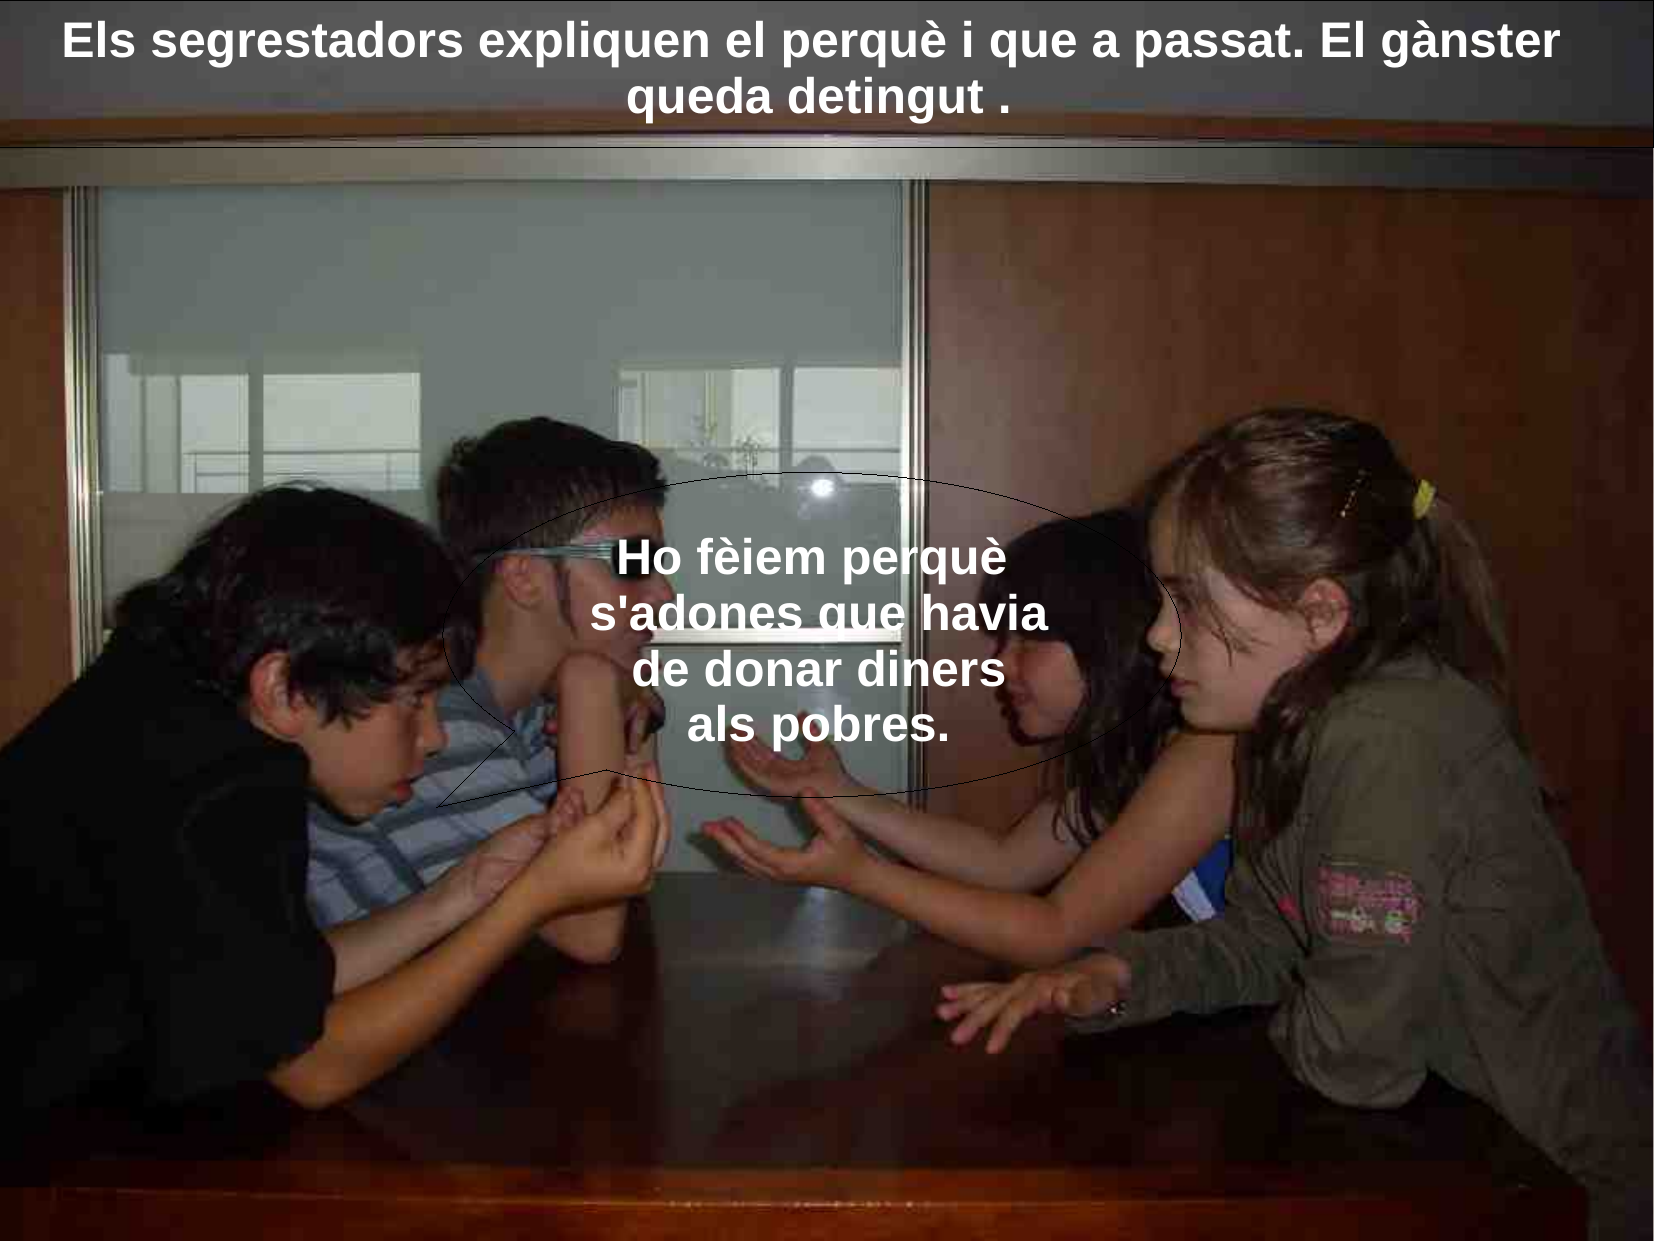

Els segrestadors expliquen el perquè i que a passat. El gànster
 queda detingut .
Ho fèiem perquè
 s'adones que havia
 de donar diners
 als pobres.